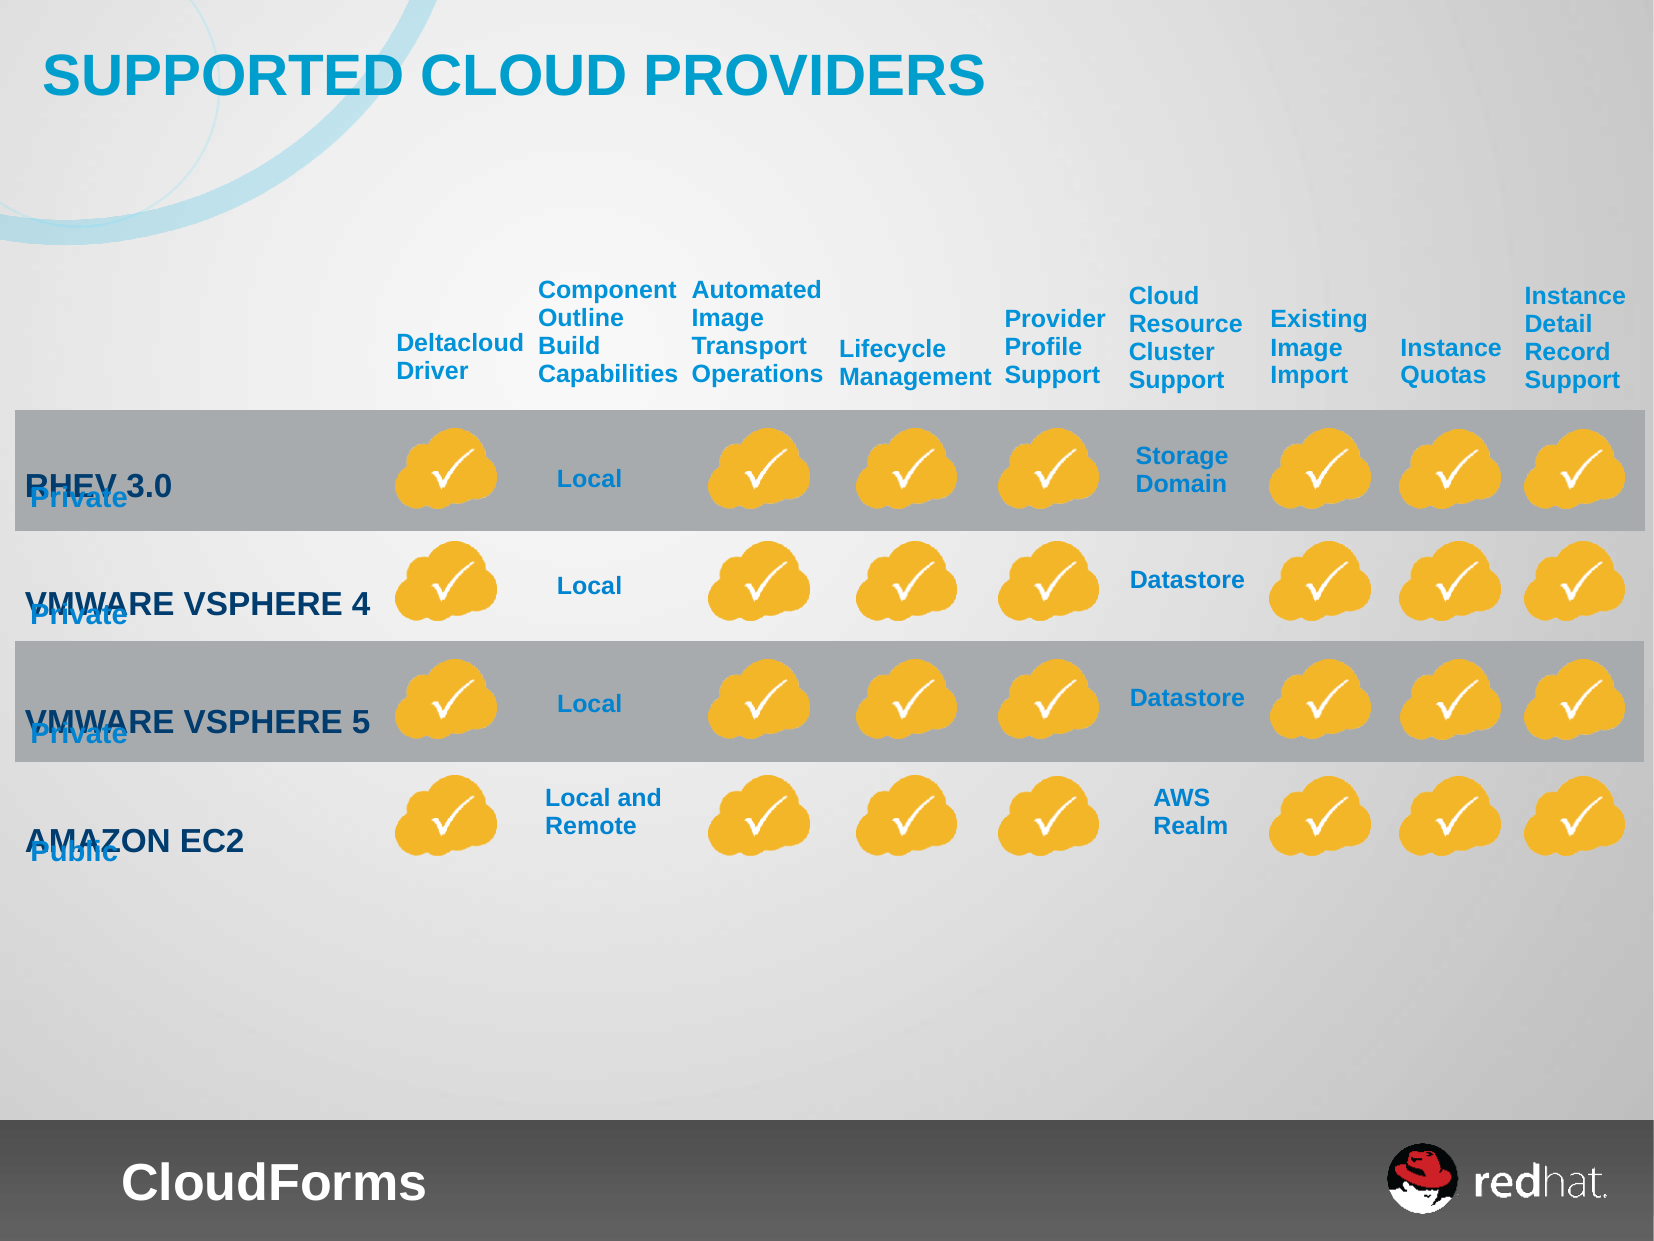

SUPPORTED CLOUD PROVIDERS
Automated
Image
Transport
Operations
Component
Outline
Build
Capabilities
Cloud
Resource
Cluster
Support
Instance
Detail
Record
Support
Provider
Profile
Support
Existing
Image
Import
Instance
Quotas
Deltacloud
Driver
Lifecycle
Management
Storage
Domain
RHEV 3.0
Local
Private
Datastore
VMWARE VSPHERE 4
Local
Private
Datastore
VMWARE VSPHERE 5
Local
Private
Local and
Remote
AWS
Realm
AMAZON EC2
Public